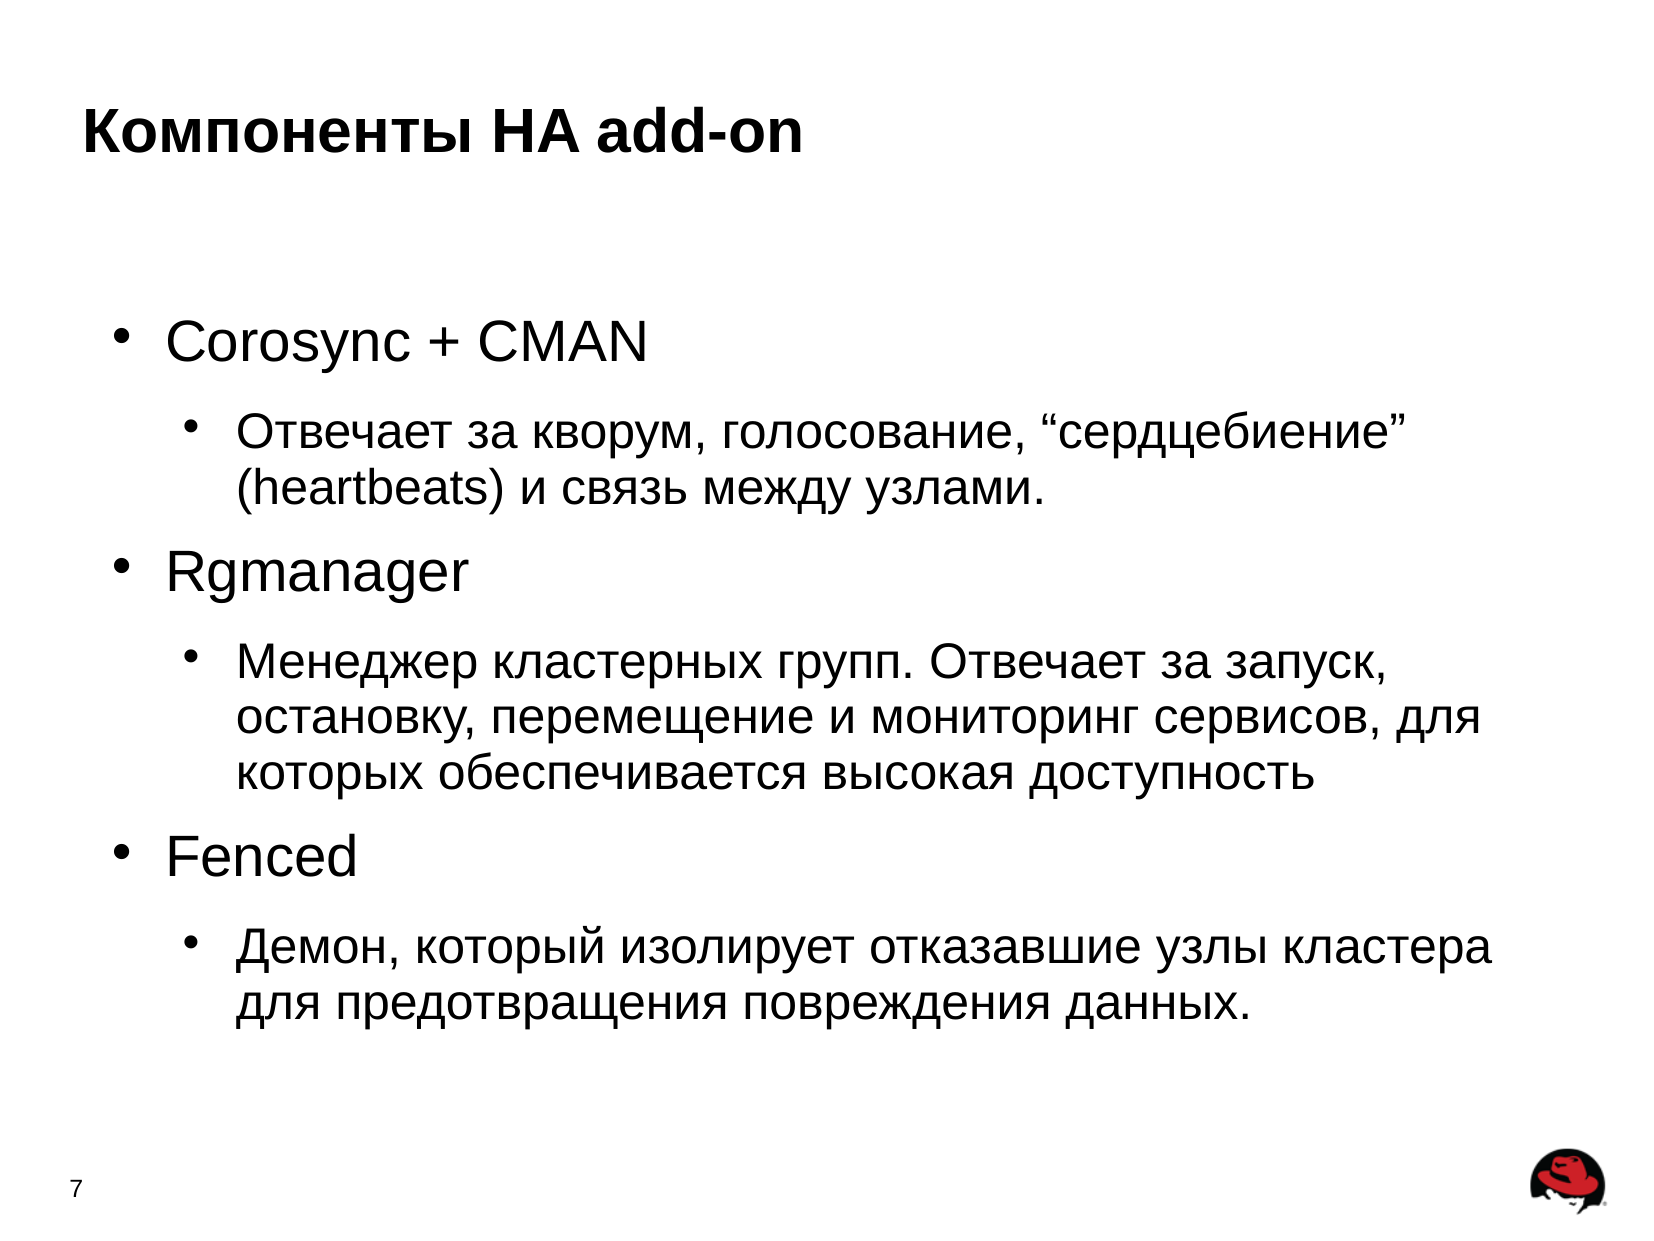

# Компоненты HA add-on
Corosync + CMAN
Отвечает за кворум, голосование, “сердцебиение” (heartbeats) и связь между узлами.
Rgmanager
Менеджер кластерных групп. Отвечает за запуск, остановку, перемещение и мониторинг сервисов, для которых обеспечивается высокая доступность
Fenced
Демон, который изолирует отказавшие узлы кластера для предотвращения повреждения данных.